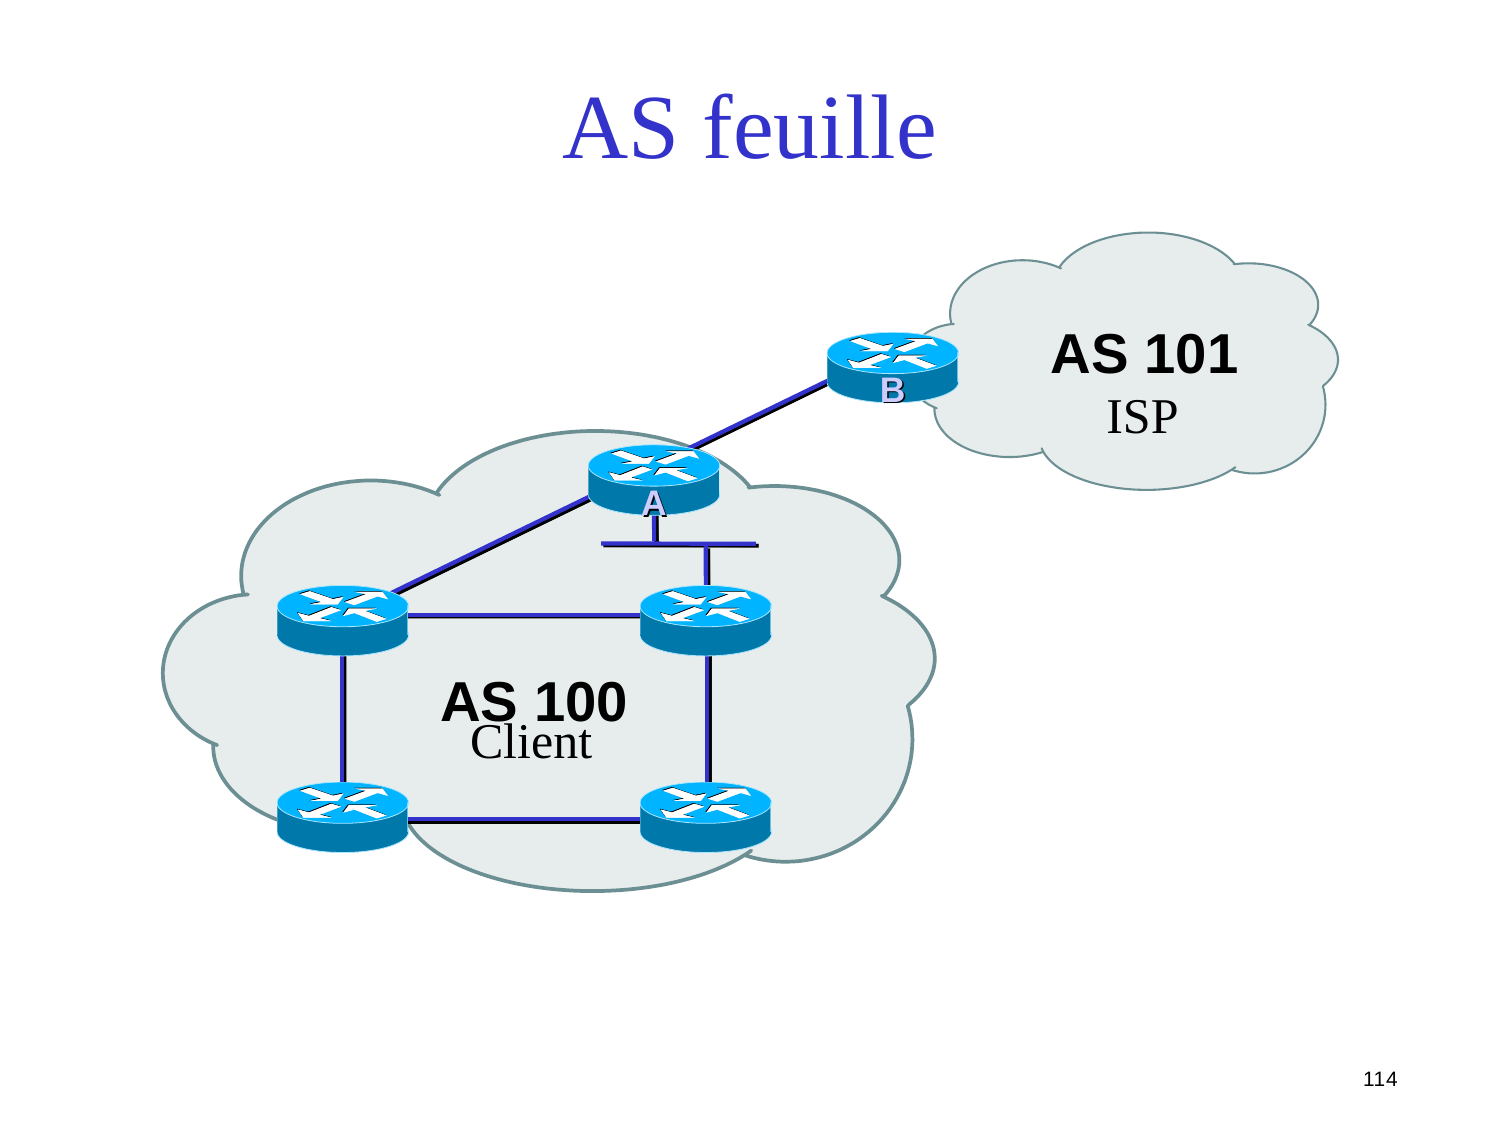

# AS feuille
AS 101
B
ISP
A
AS 100
Client